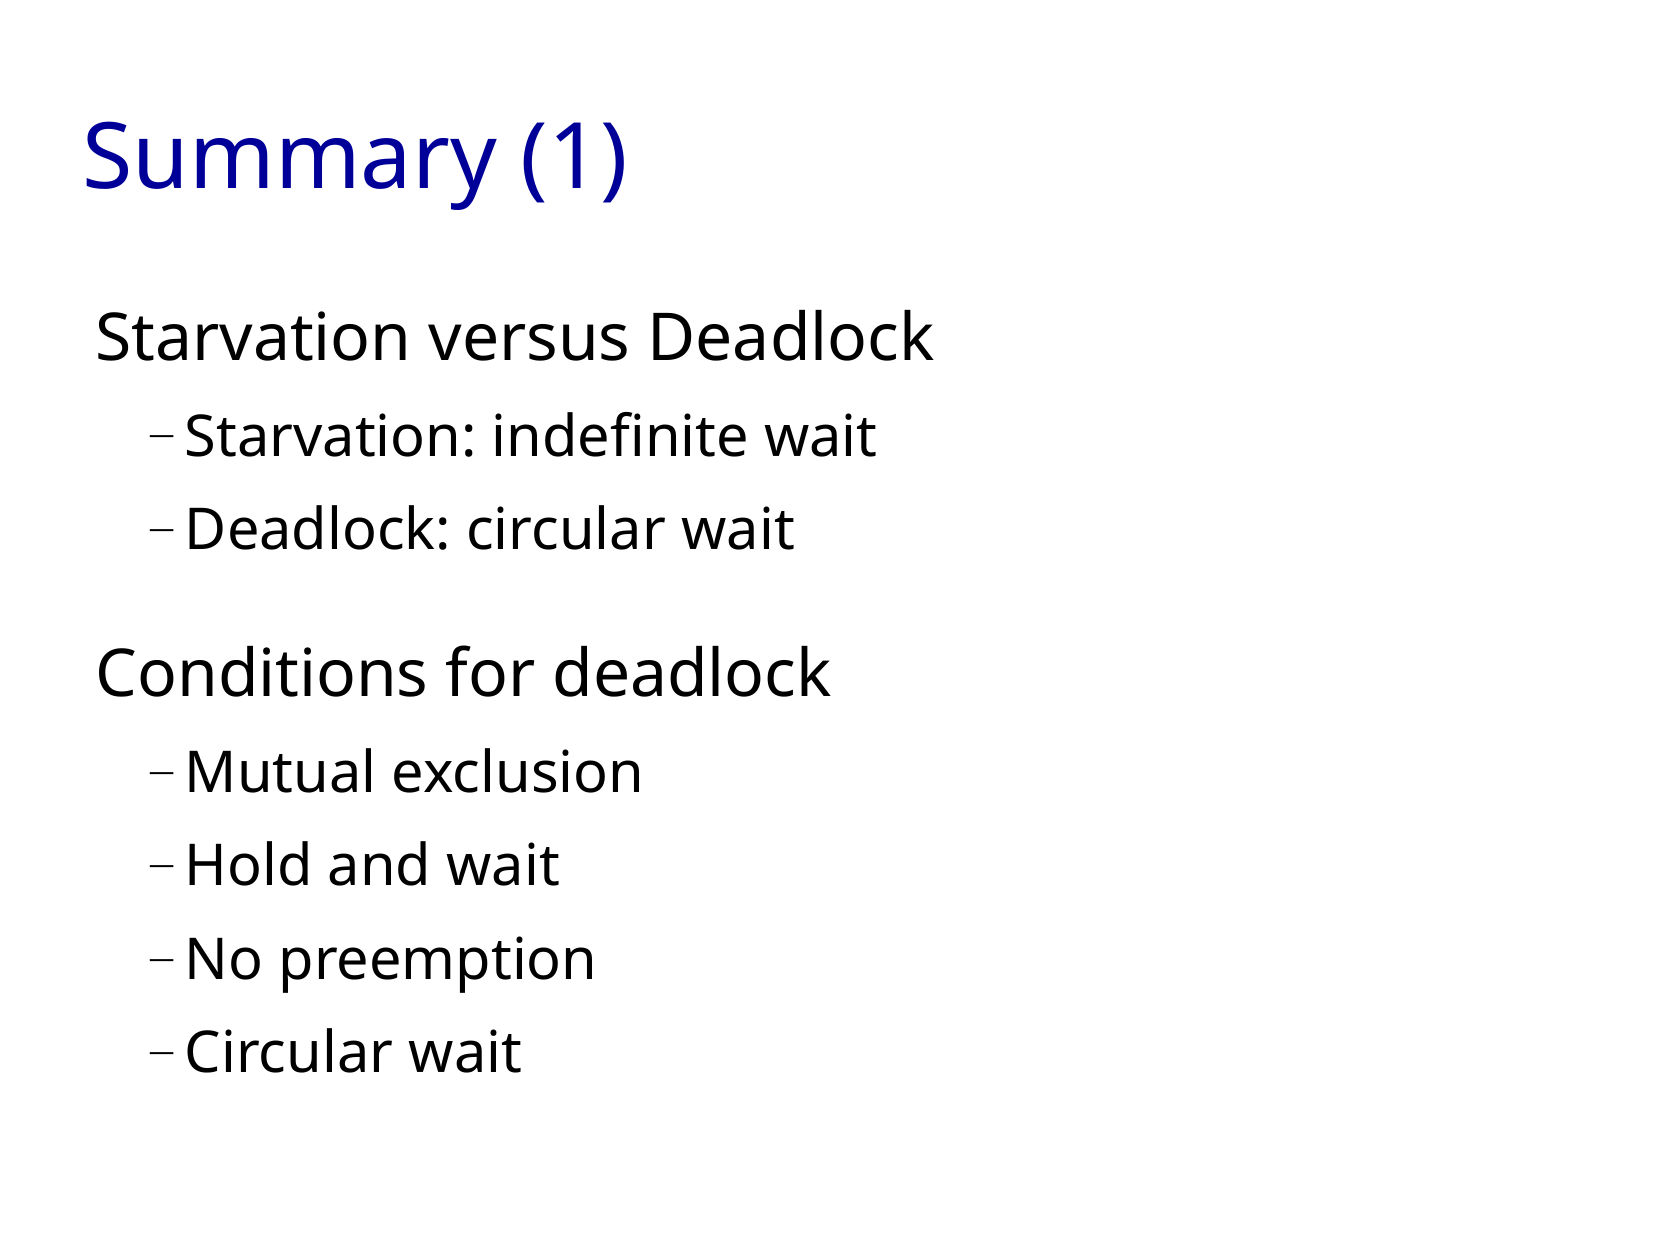

# Summary (1)
Starvation versus Deadlock
Starvation: indefinite wait
Deadlock: circular wait
Conditions for deadlock
Mutual exclusion
Hold and wait
No preemption
Circular wait